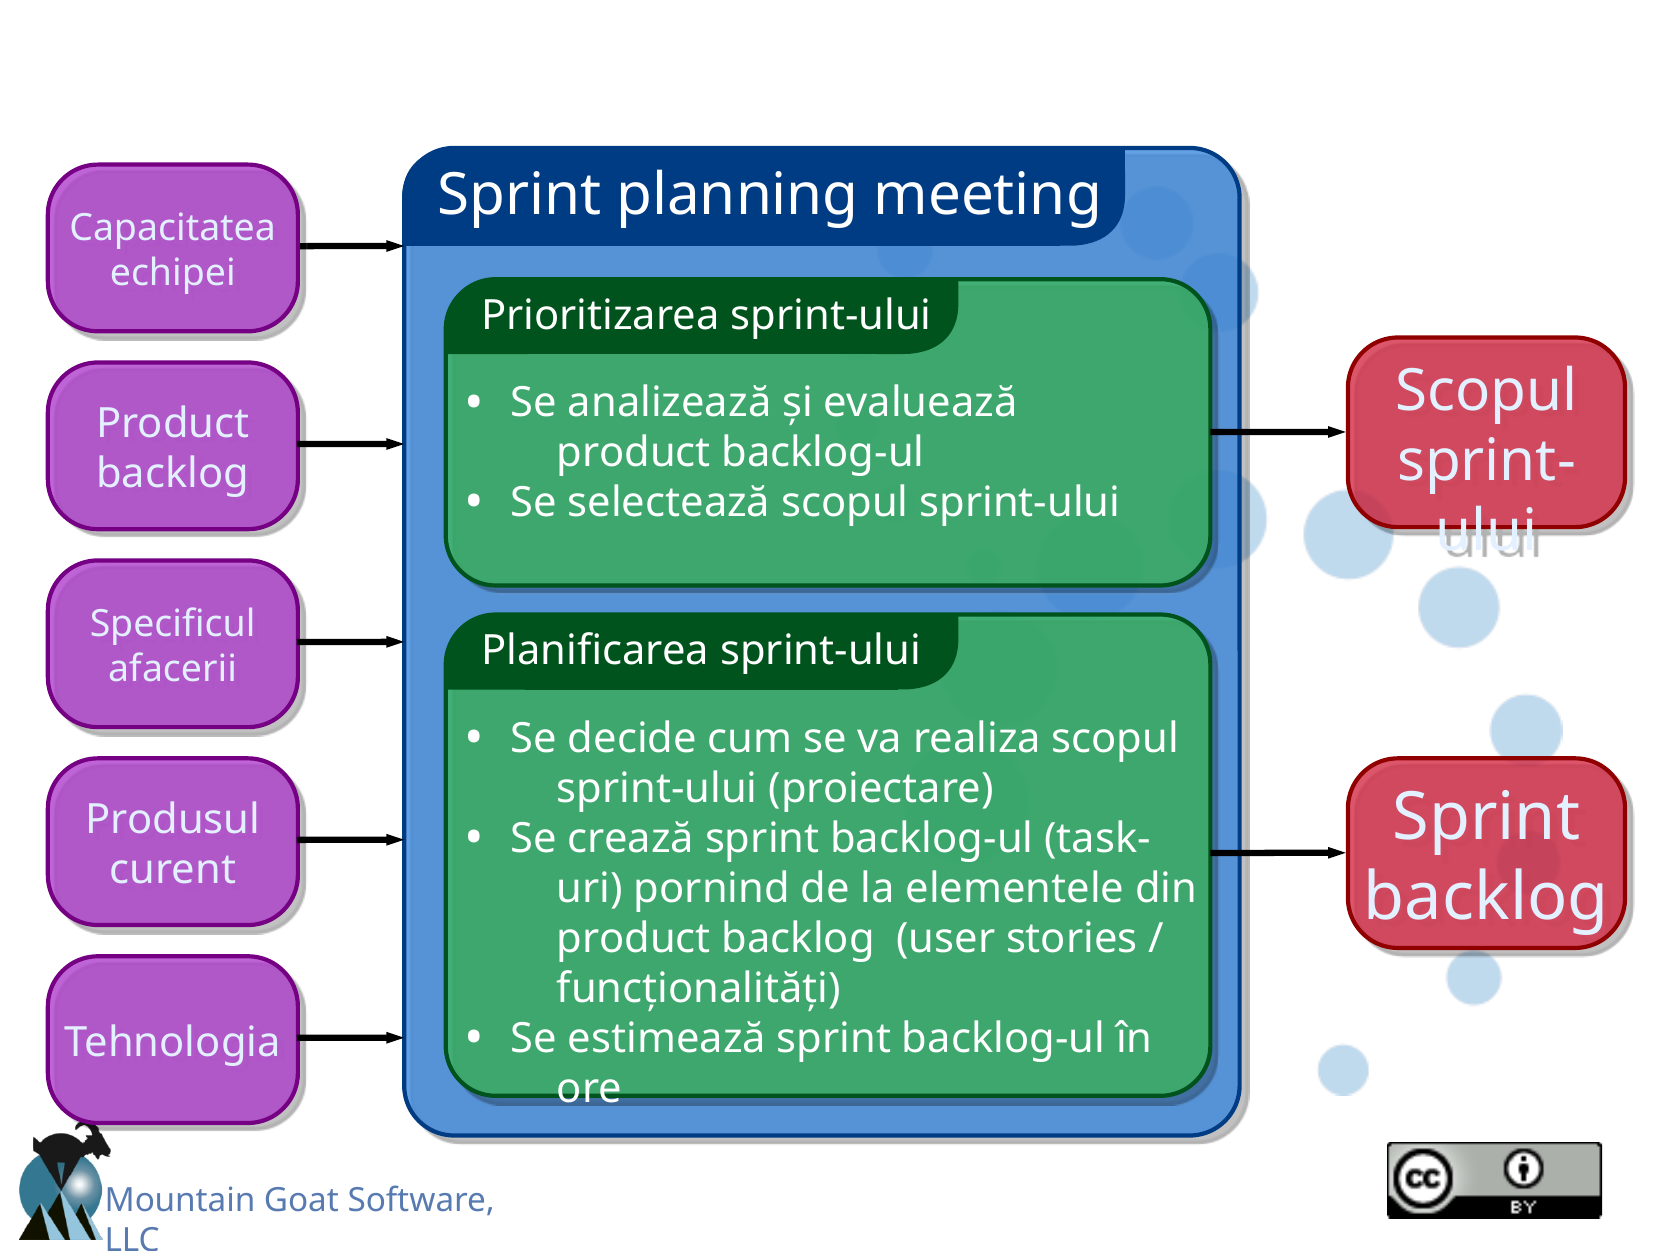

Sprint planning meeting
Capacitatea echipei
Prioritizarea sprint-ului
Se analizează și evaluează product backlog-ul
Se selectează scopul sprint-ului
Scopul sprint-ului
Product backlog
Specificul afacerii
Planificarea sprint-ului
Se decide cum se va realiza scopul sprint-ului (proiectare)
Se crează sprint backlog-ul (task-uri) pornind de la elementele din product backlog (user stories / funcționalități)
Se estimează sprint backlog-ul în ore
Produsul curent
Sprint
backlog
Tehnologia